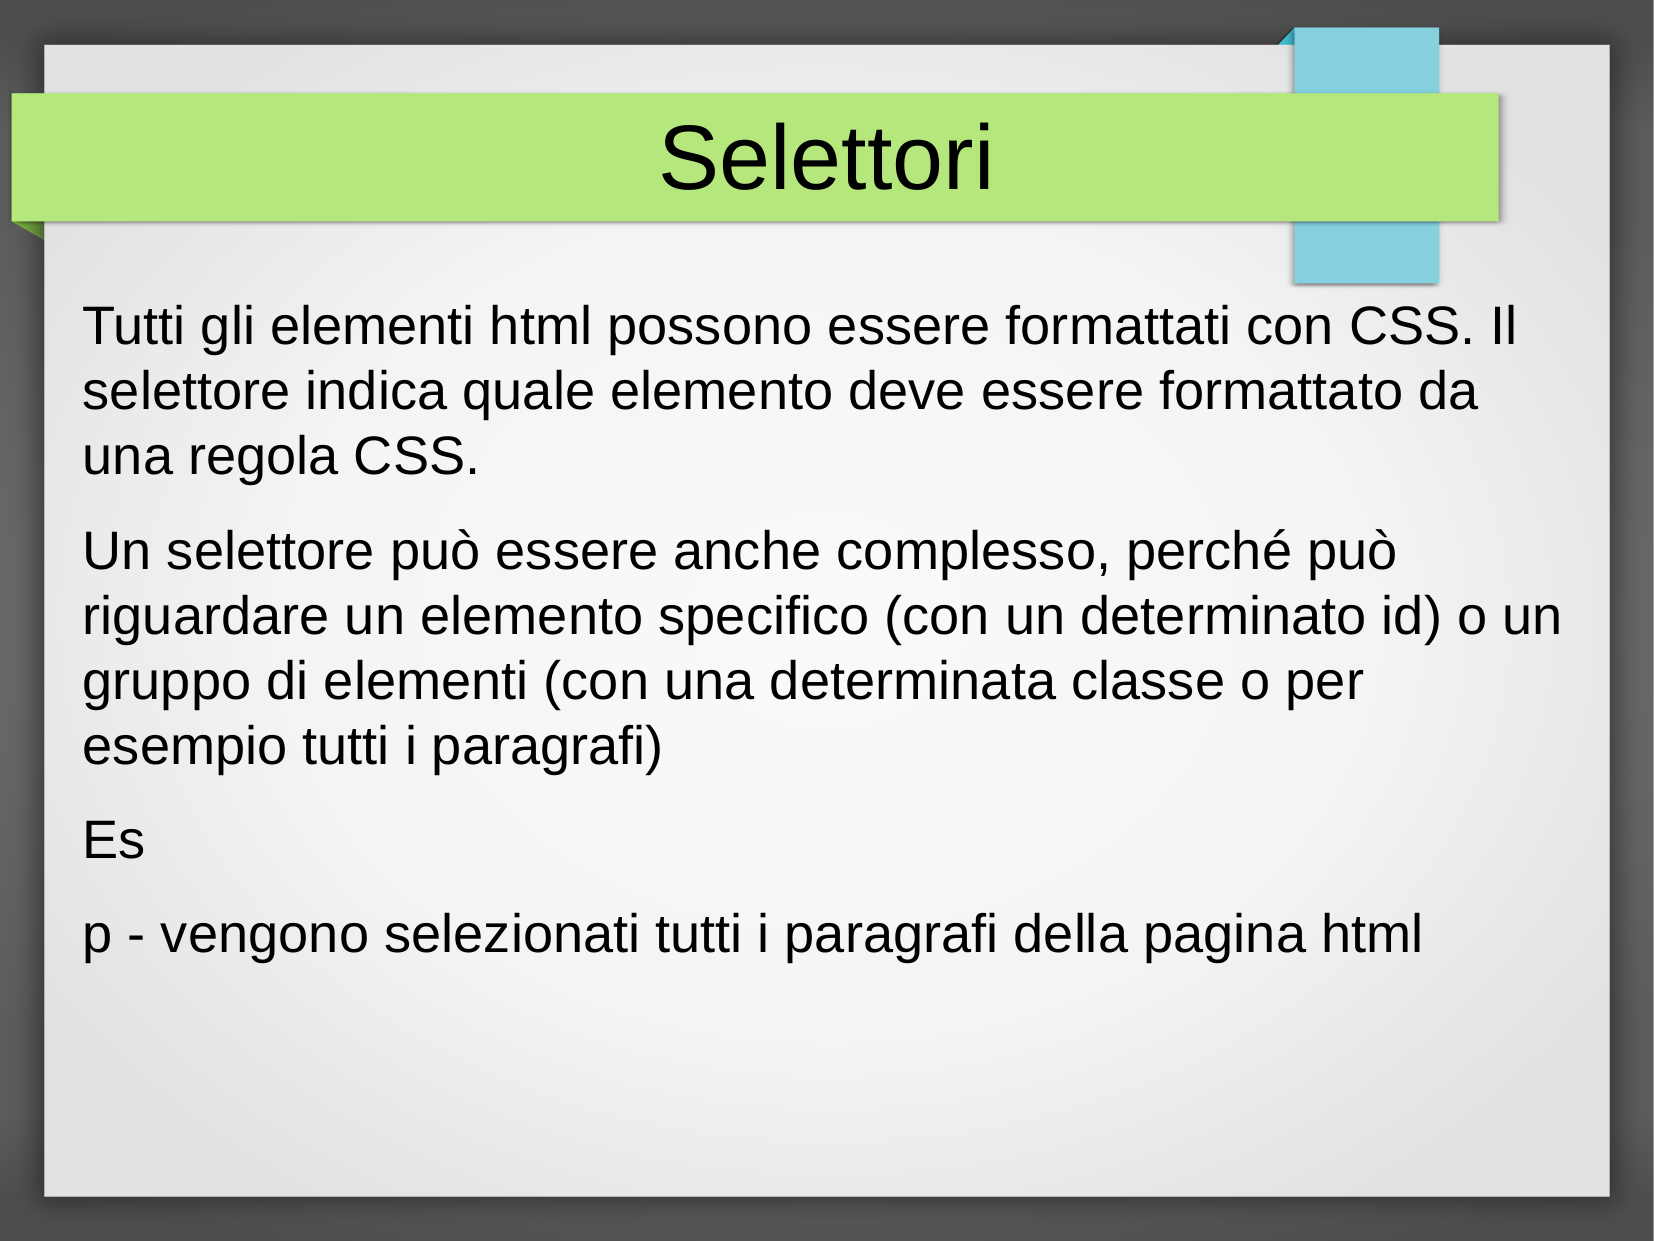

# Selettori
Tutti gli elementi html possono essere formattati con CSS. Il selettore indica quale elemento deve essere formattato da una regola CSS.
Un selettore può essere anche complesso, perché può riguardare un elemento specifico (con un determinato id) o un gruppo di elementi (con una determinata classe o per esempio tutti i paragrafi)
Es
p - vengono selezionati tutti i paragrafi della pagina html